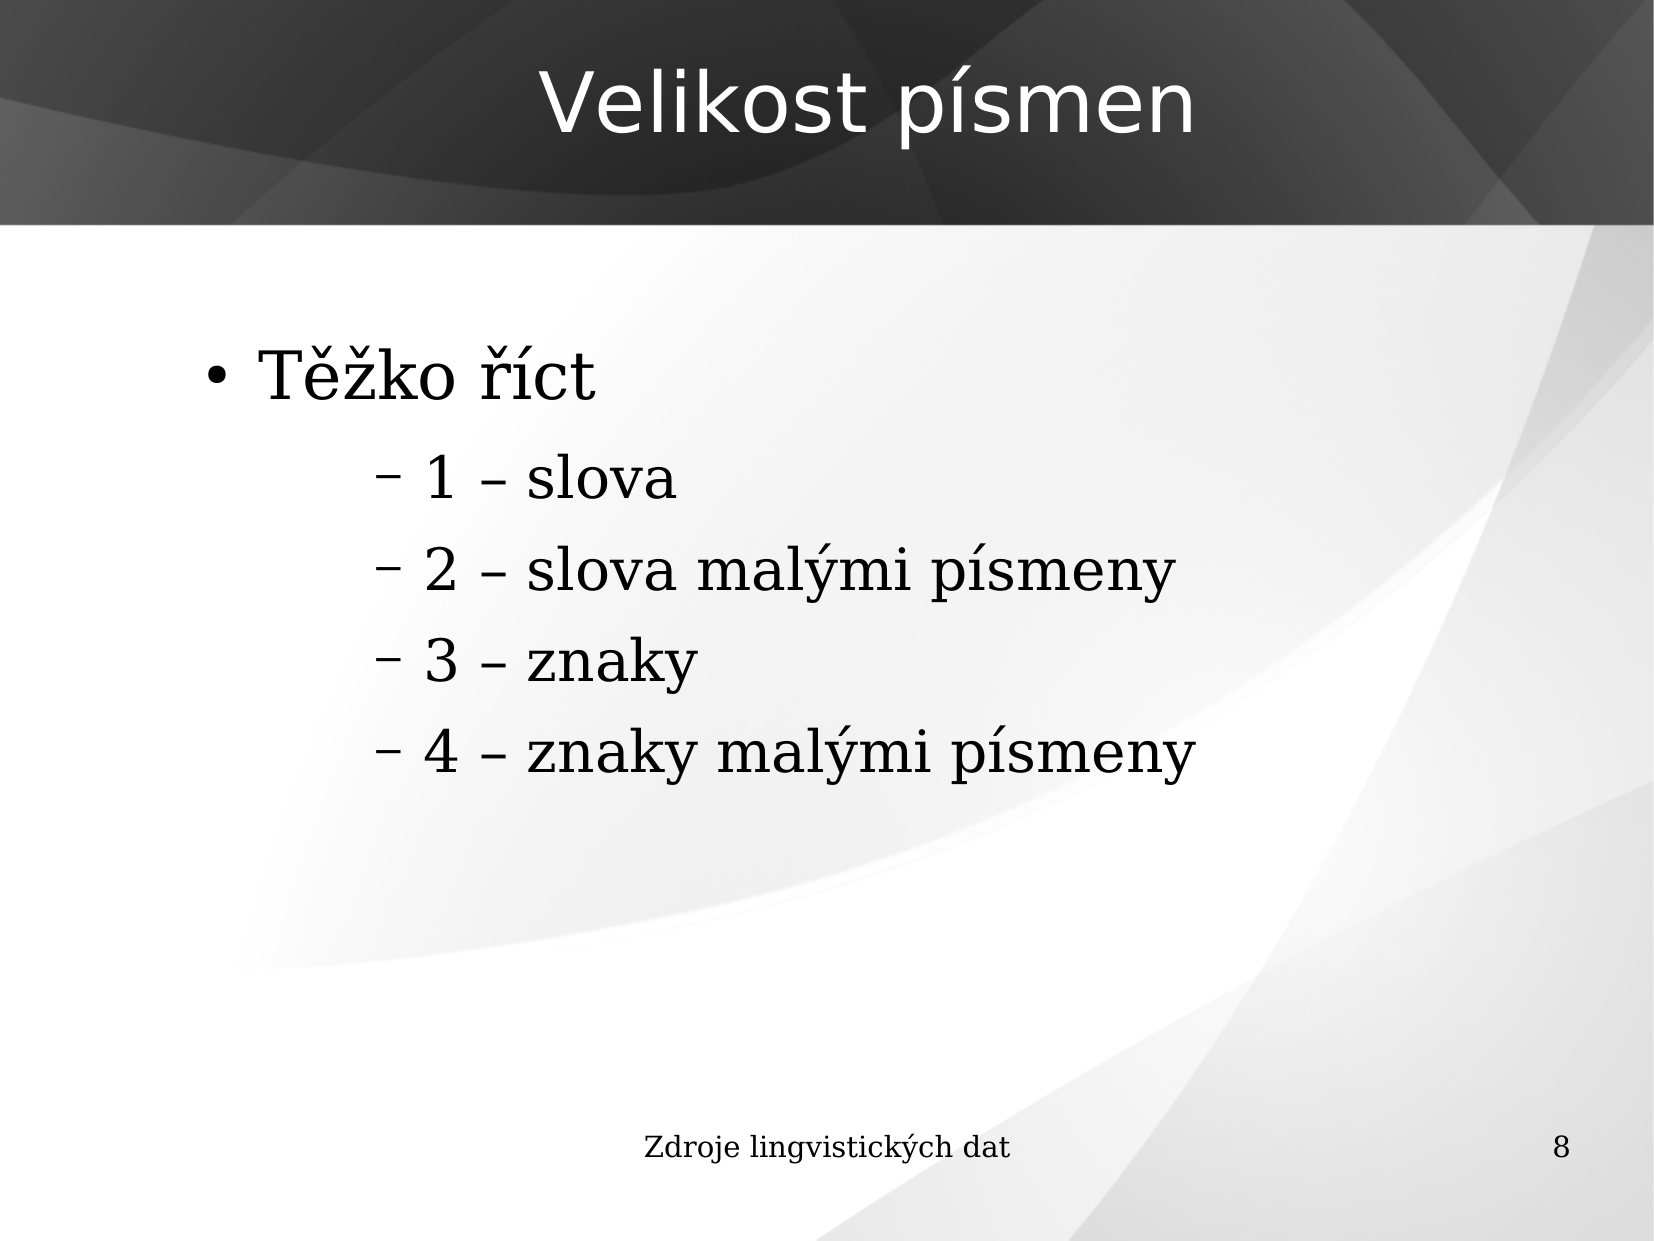

# Velikost písmen
Těžko říct
1 – slova
2 – slova malými písmeny
3 – znaky
4 – znaky malými písmeny
Zdroje lingvistických dat
8